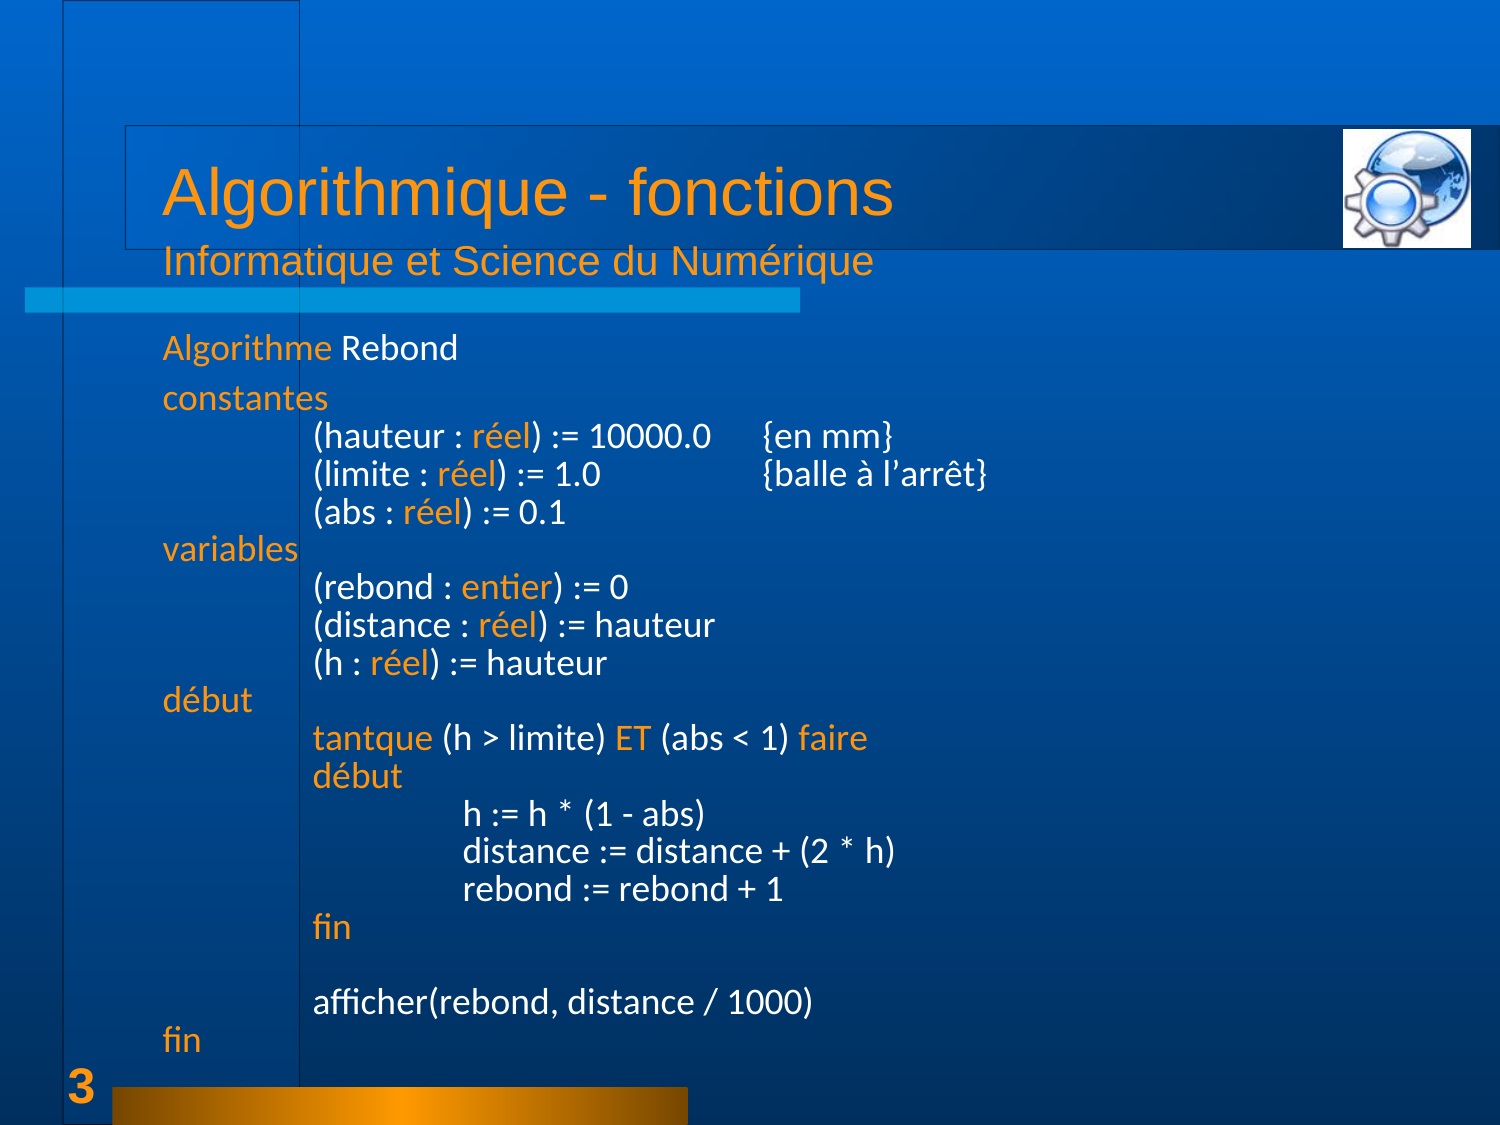

Algorithme Rebond
constantes
	(hauteur : réel) := 10000.0	{en mm}
	(limite : réel) := 1.0		{balle à l’arrêt}
	(abs : réel) := 0.1
variables
	(rebond : entier) := 0
	(distance : réel) := hauteur
	(h : réel) := hauteur
début
	tantque (h > limite) ET (abs < 1) faire
	début
		h := h * (1 - abs)
		distance := distance + (2 * h)
		rebond := rebond + 1
	fin
	afficher(rebond, distance / 1000)
fin